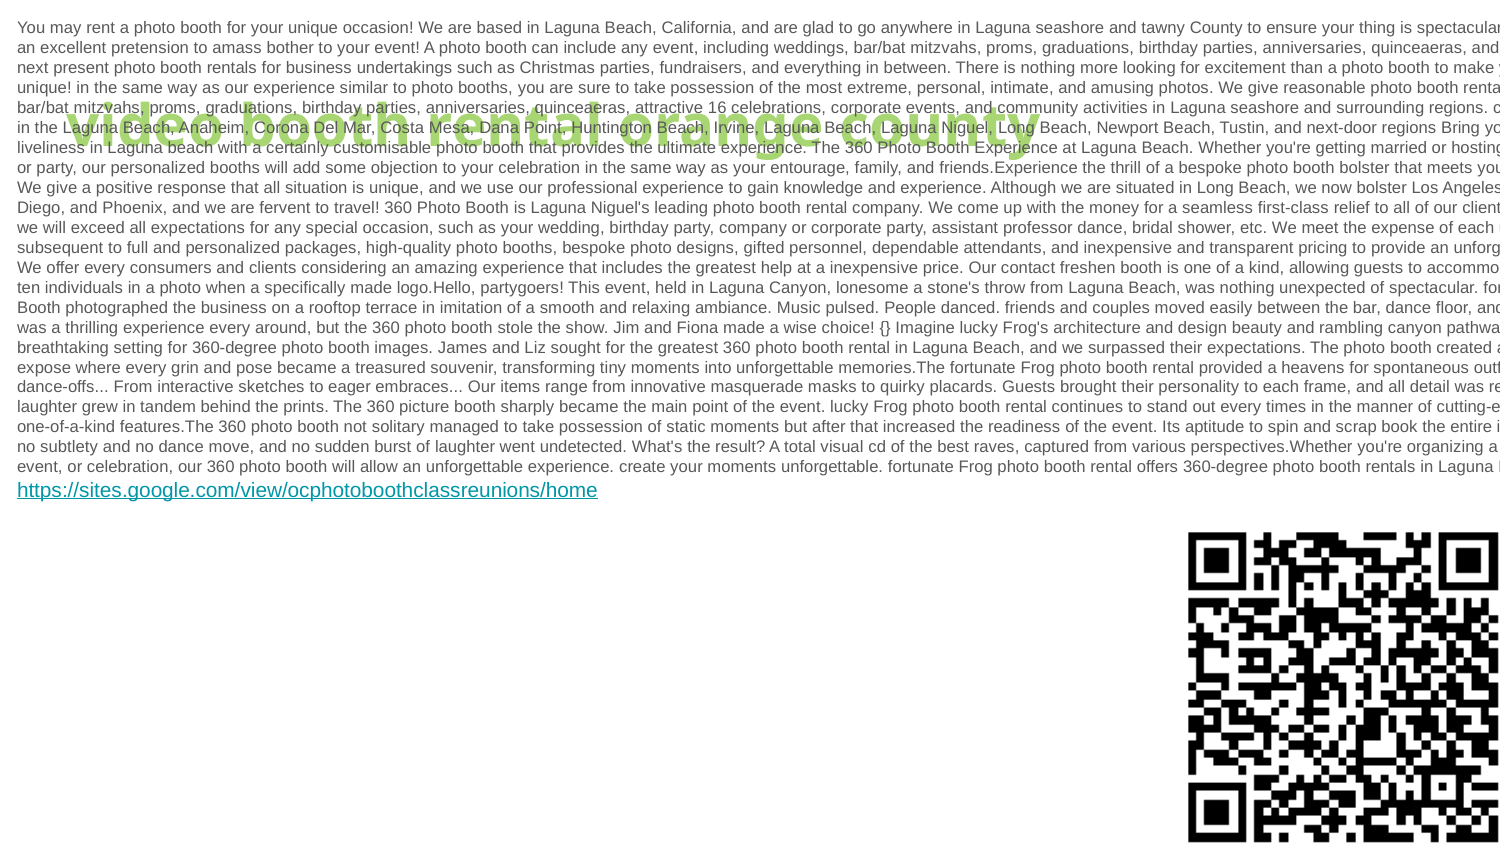

You may rent a photo booth for your unique occasion! We are based in Laguna Beach, California, and are glad to go anywhere in Laguna seashore and tawny County to ensure your thing is spectacular. A photo booth is an excellent pretension to amass bother to your event! A photo booth can include any event, including weddings, bar/bat mitzvahs, proms, graduations, birthday parties, anniversaries, quinceaeras, and gorgeous 16. We next present photo booth rentals for business undertakings such as Christmas parties, fundraisers, and everything in between. There is nothing more looking for excitement than a photo booth to make your celebration unique! in the same way as our experience similar to photo booths, you are sure to take possession of the most extreme, personal, intimate, and amusing photos. We give reasonable photo booth rentals for weddings, bar/bat mitzvahs, proms, graduations, birthday parties, anniversaries, quinceaeras, attractive 16 celebrations, corporate events, and community activities in Laguna seashore and surrounding regions. comings and goings in the Laguna Beach, Anaheim, Corona Del Mar, Costa Mesa, Dana Point, Huntington Beach, Irvine, Laguna Beach, Laguna Niguel, Long Beach, Newport Beach, Tustin, and next-door regions Bring your next concern to liveliness in Laguna beach with a certainly customisable photo booth that provides the ultimate experience. The 360 Photo Booth Experience at Laguna Beach. Whether you're getting married or hosting a concern matter or party, our personalized booths will add some objection to your celebration in the same way as your entourage, family, and friends.Experience the thrill of a bespoke photo booth bolster that meets your individual needs. We give a positive response that all situation is unique, and we use our professional experience to gain knowledge and experience. Although we are situated in Long Beach, we now bolster Los Angeles, ocher County, San Diego, and Phoenix, and we are fervent to travel! 360 Photo Booth is Laguna Niguel's leading photo booth rental company. We come up with the money for a seamless first-class relief to all of our clients and ensure that we will exceed all expectations for any special occasion, such as your wedding, birthday party, company or corporate party, assistant professor dance, bridal shower, etc. We meet the expense of each unique occasion subsequent to full and personalized packages, high-quality photo booths, bespoke photo designs, gifted personnel, dependable attendants, and inexpensive and transparent pricing to provide an unforgettable experience. We offer every consumers and clients considering an amazing experience that includes the greatest help at a inexpensive price. Our contact freshen booth is one of a kind, allowing guests to accommodate happening to ten individuals in a photo when a specifically made logo.Hello, partygoers! This event, held in Laguna Canyon, lonesome a stone's throw from Laguna Beach, was nothing unexpected of spectacular. fortunate Frog Photo Booth photographed the business on a rooftop terrace in imitation of a smooth and relaxing ambiance. Music pulsed. People danced. friends and couples moved easily between the bar, dance floor, and portray booth. It was a thrilling experience every around, but the 360 photo booth stole the show. Jim and Fiona made a wise choice! {} Imagine lucky Frog's architecture and design beauty and rambling canyon pathways as the breathtaking setting for 360-degree photo booth images. James and Liz sought for the greatest 360 photo booth rental in Laguna Beach, and we surpassed their expectations. The photo booth created an fascinating expose where every grin and pose became a treasured souvenir, transforming tiny moments into unforgettable memories.The fortunate Frog photo booth rental provided a heavens for spontaneous outfit photographs and dance-offs... From interactive sketches to eager embraces... Our items range from innovative masquerade masks to quirky placards. Guests brought their personality to each frame, and all detail was recorded. The laughter grew in tandem behind the prints. The 360 picture booth sharply became the main point of the event. lucky Frog photo booth rental continues to stand out every times in the manner of cutting-edge technology and one-of-a-kind features.The 360 photo booth not solitary managed to take possession of static moments but after that increased the readiness of the event. Its aptitude to spin and scrap book the entire image insured that no subtlety and no dance move, and no sudden burst of laughter went undetected. What's the result? A total visual cd of the best raves, captured from various perspectives.Whether you're organizing a wedding, corporate event, or celebration, our 360 photo booth will allow an unforgettable experience. create your moments unforgettable. fortunate Frog photo booth rental offers 360-degree photo booth rentals in Laguna Beach.
https://sites.google.com/view/ocphotoboothclassreunions/home
# video booth rental orange county